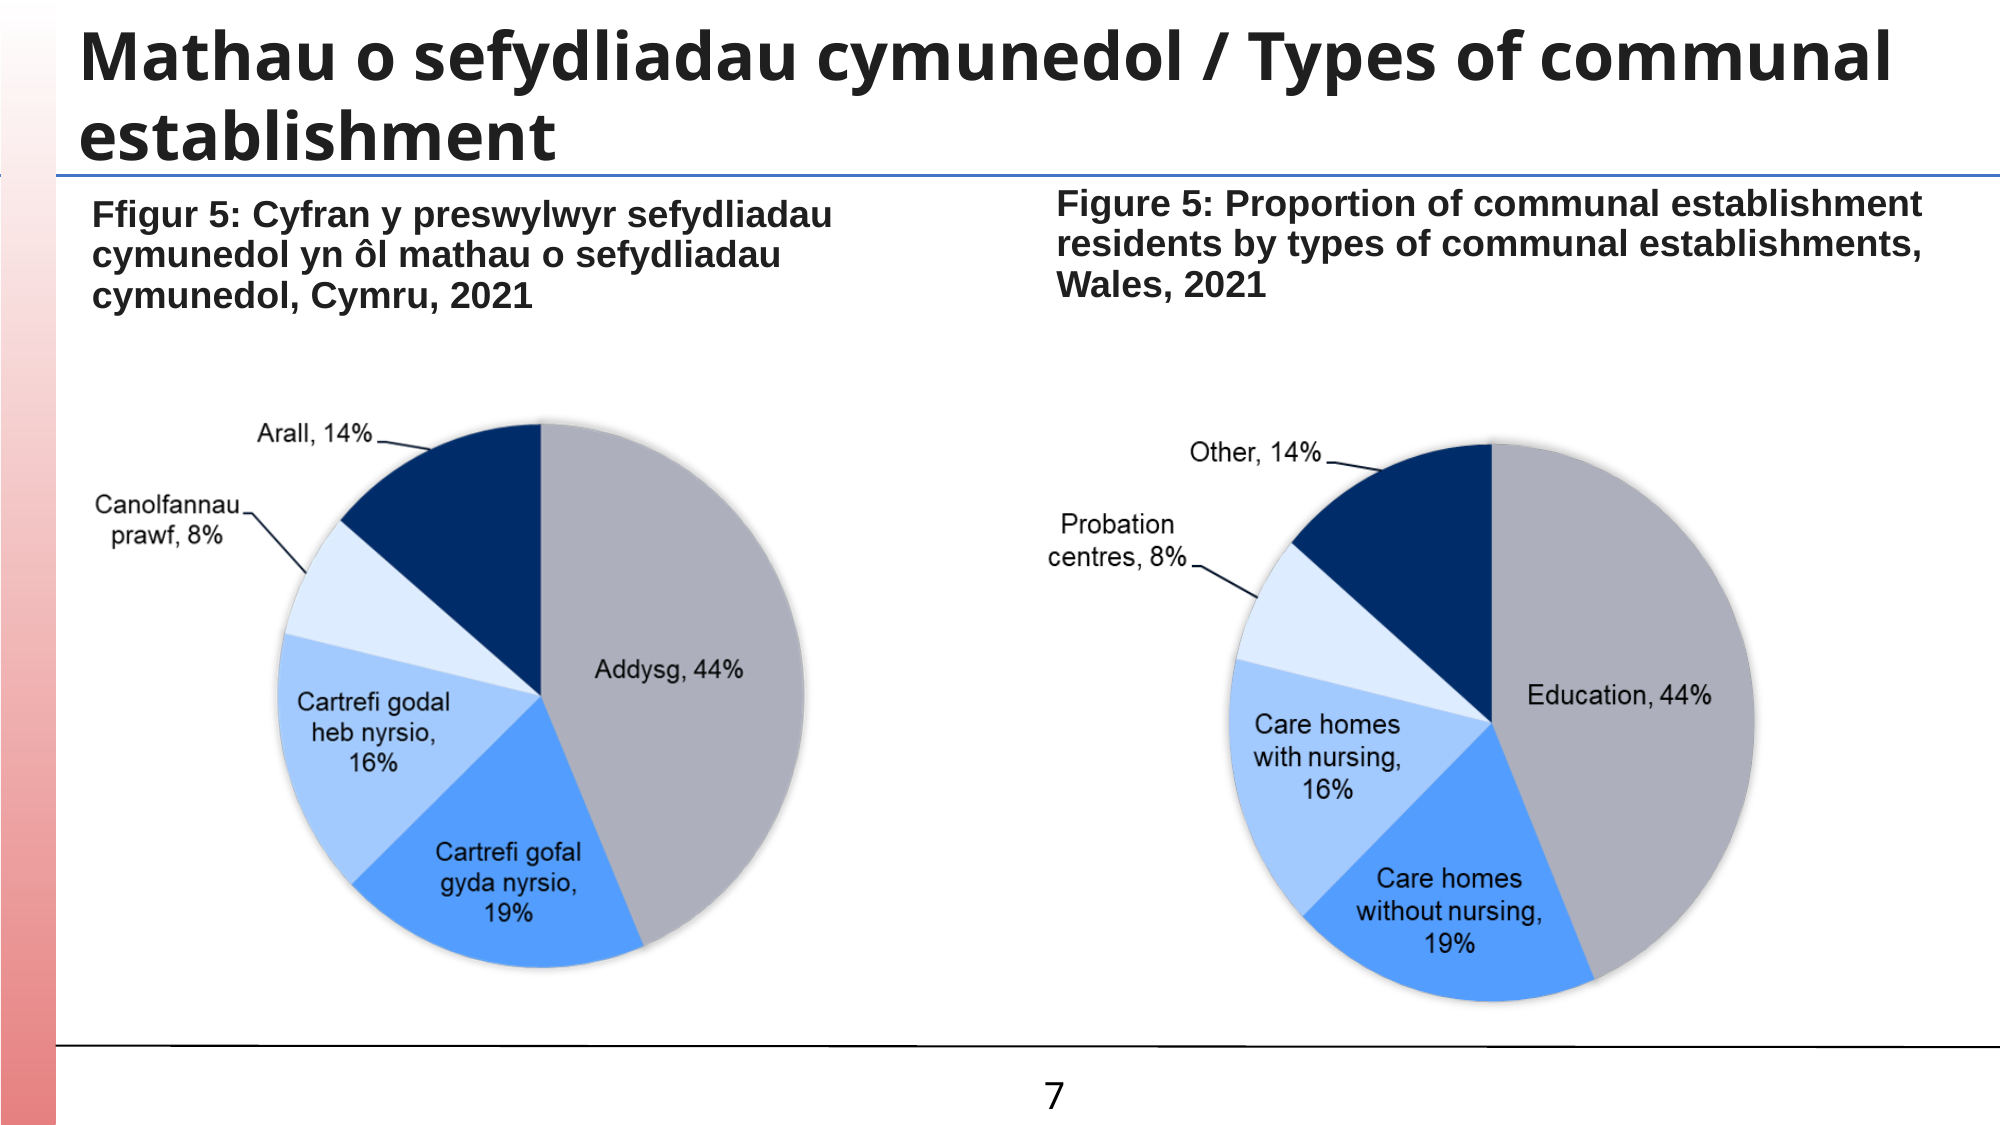

Mathau o sefydliadau cymunedol / Types of communal establishment
Figure 5: Proportion of communal establishment residents by types of communal establishments, Wales, 2021
Ffigur 5: Cyfran y preswylwyr sefydliadau cymunedol yn ôl mathau o sefydliadau cymunedol, Cymru, 2021